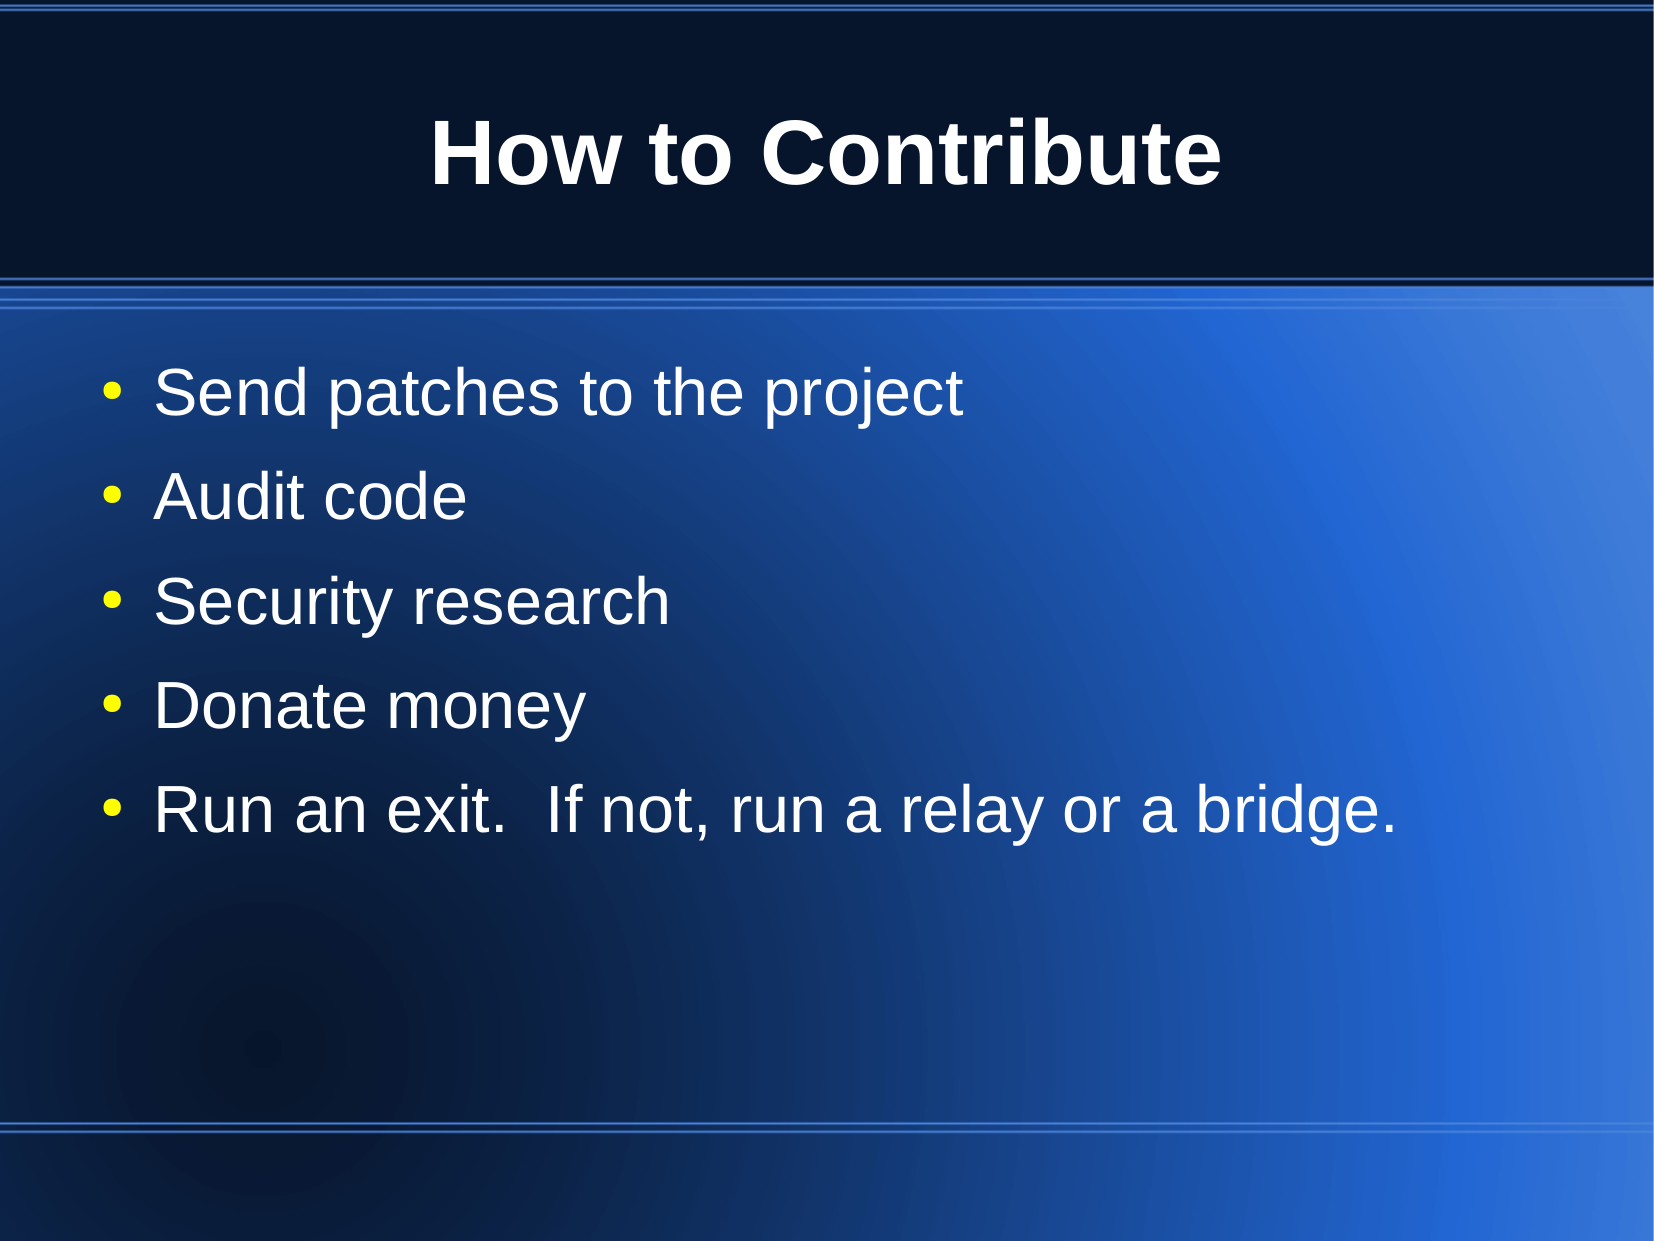

# How to Contribute
Send patches to the project
Audit code
Security research
Donate money
Run an exit. If not, run a relay or a bridge.